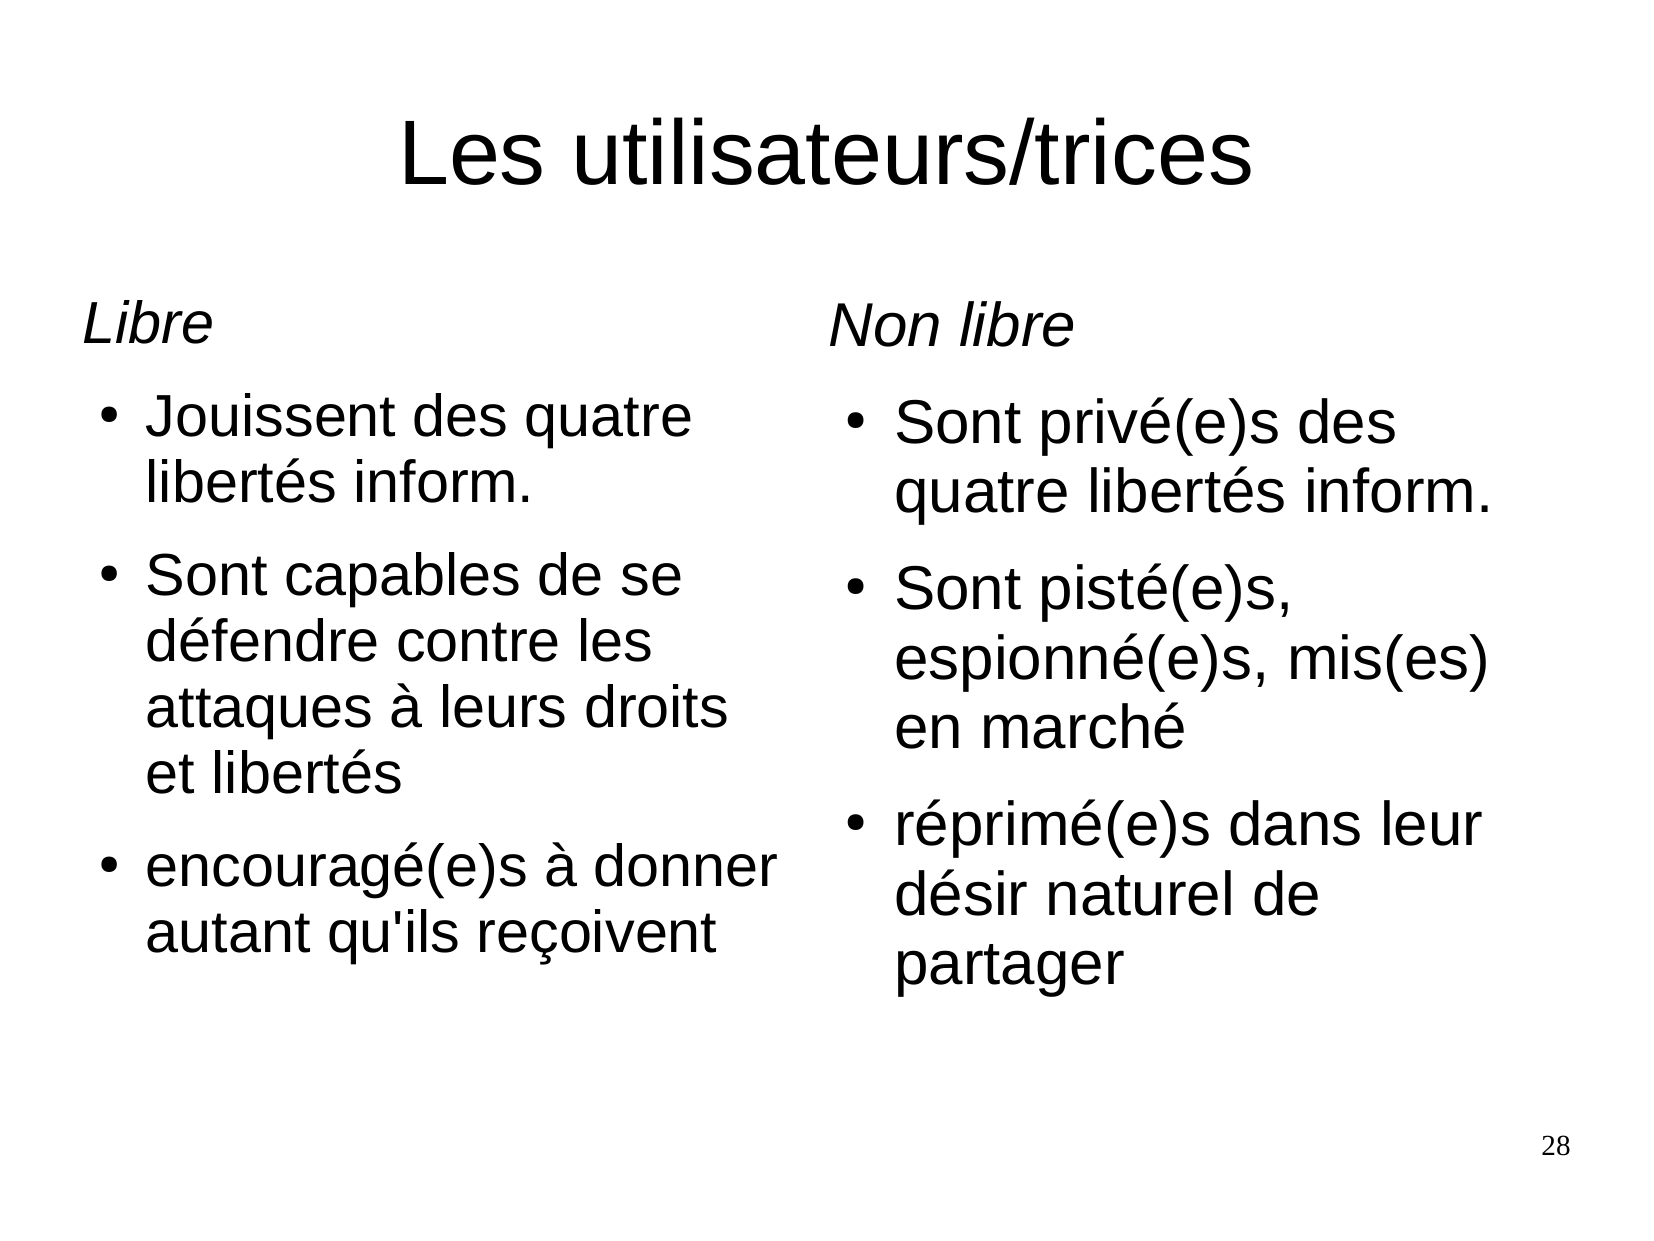

# Les utilisateurs/trices
Libre
Jouissent des quatre libertés inform.
Sont capables de se défendre contre les attaques à leurs droits et libertés
encouragé(e)s à donner autant qu'ils reçoivent
Non libre
Sont privé(e)s des quatre libertés inform.
Sont pisté(e)s, espionné(e)s, mis(es) en marché
réprimé(e)s dans leur désir naturel de partager
28